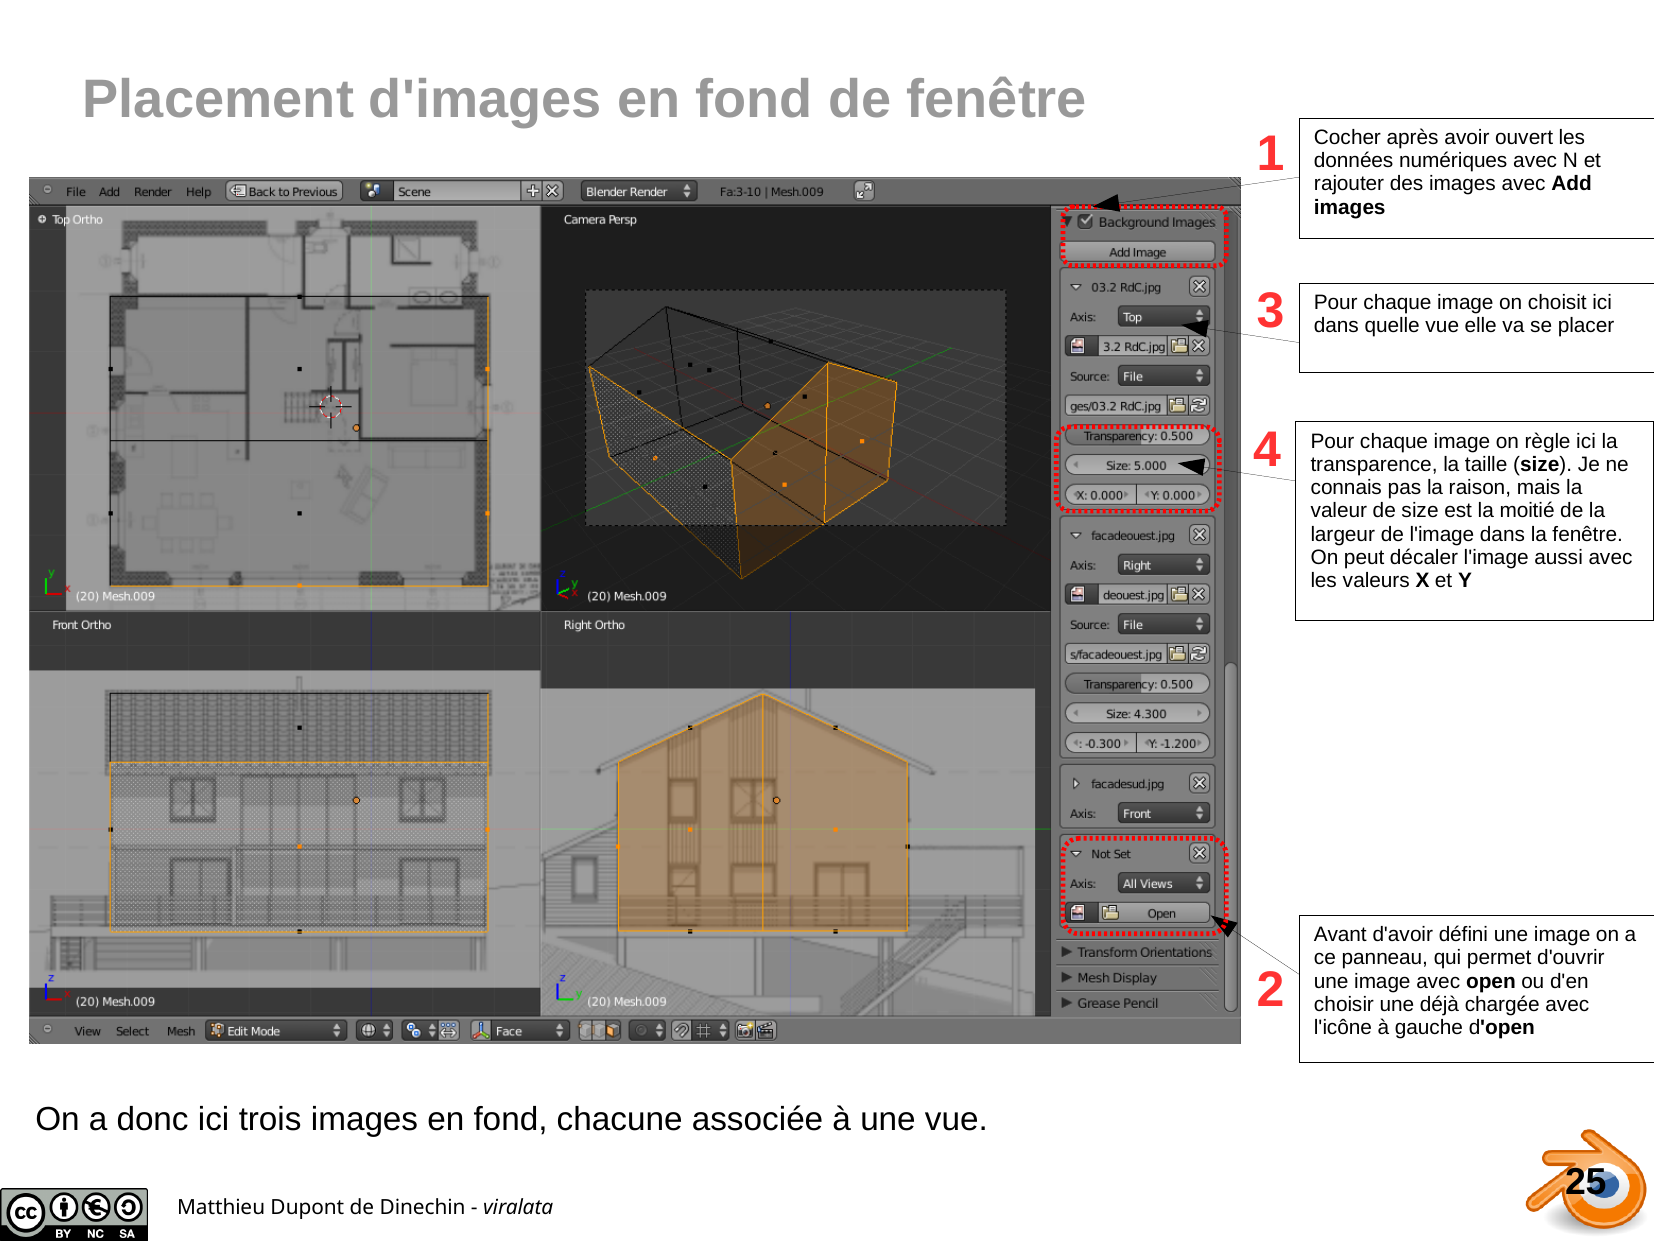

# Placement d'images en fond de fenêtre
1
Cocher après avoir ouvert les données numériques avec N et rajouter des images avec Add images
3
Pour chaque image on choisit ici dans quelle vue elle va se placer
4
Pour chaque image on règle ici la transparence, la taille (size). Je ne connais pas la raison, mais la valeur de size est la moitié de la largeur de l'image dans la fenêtre.
On peut décaler l'image aussi avec les valeurs X et Y
Avant d'avoir défini une image on a ce panneau, qui permet d'ouvrir une image avec open ou d'en choisir une déjà chargée avec l'icône à gauche d'open
2
On a donc ici trois images en fond, chacune associée à une vue.
25
Cours Blender Mars 2010